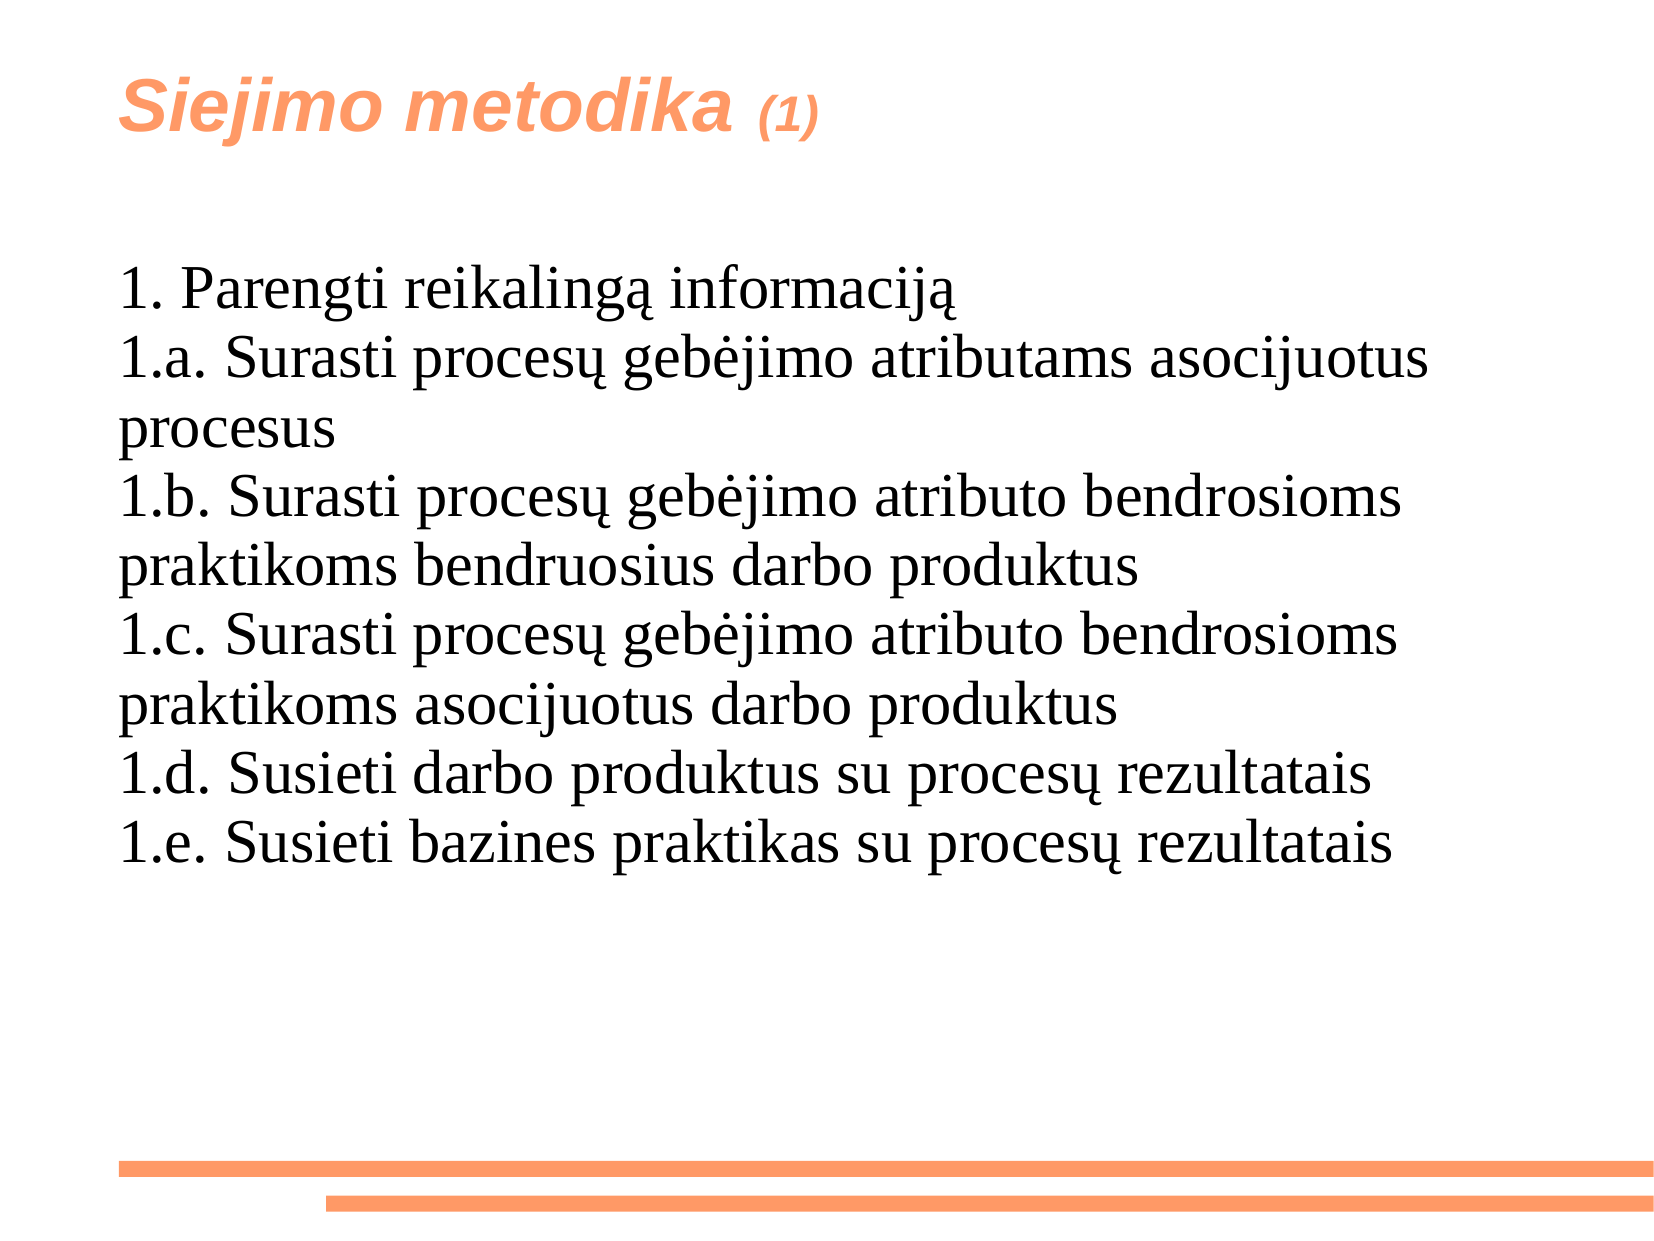

# Siejimo metodika (1)
1. Parengti reikalingą informaciją
1.a. Surasti procesų gebėjimo atributams asocijuotus procesus
1.b. Surasti procesų gebėjimo atributo bendrosioms praktikoms bendruosius darbo produktus
1.c. Surasti procesų gebėjimo atributo bendrosioms praktikoms asocijuotus darbo produktus
1.d. Susieti darbo produktus su procesų rezultatais
1.e. Susieti bazines praktikas su procesų rezultatais